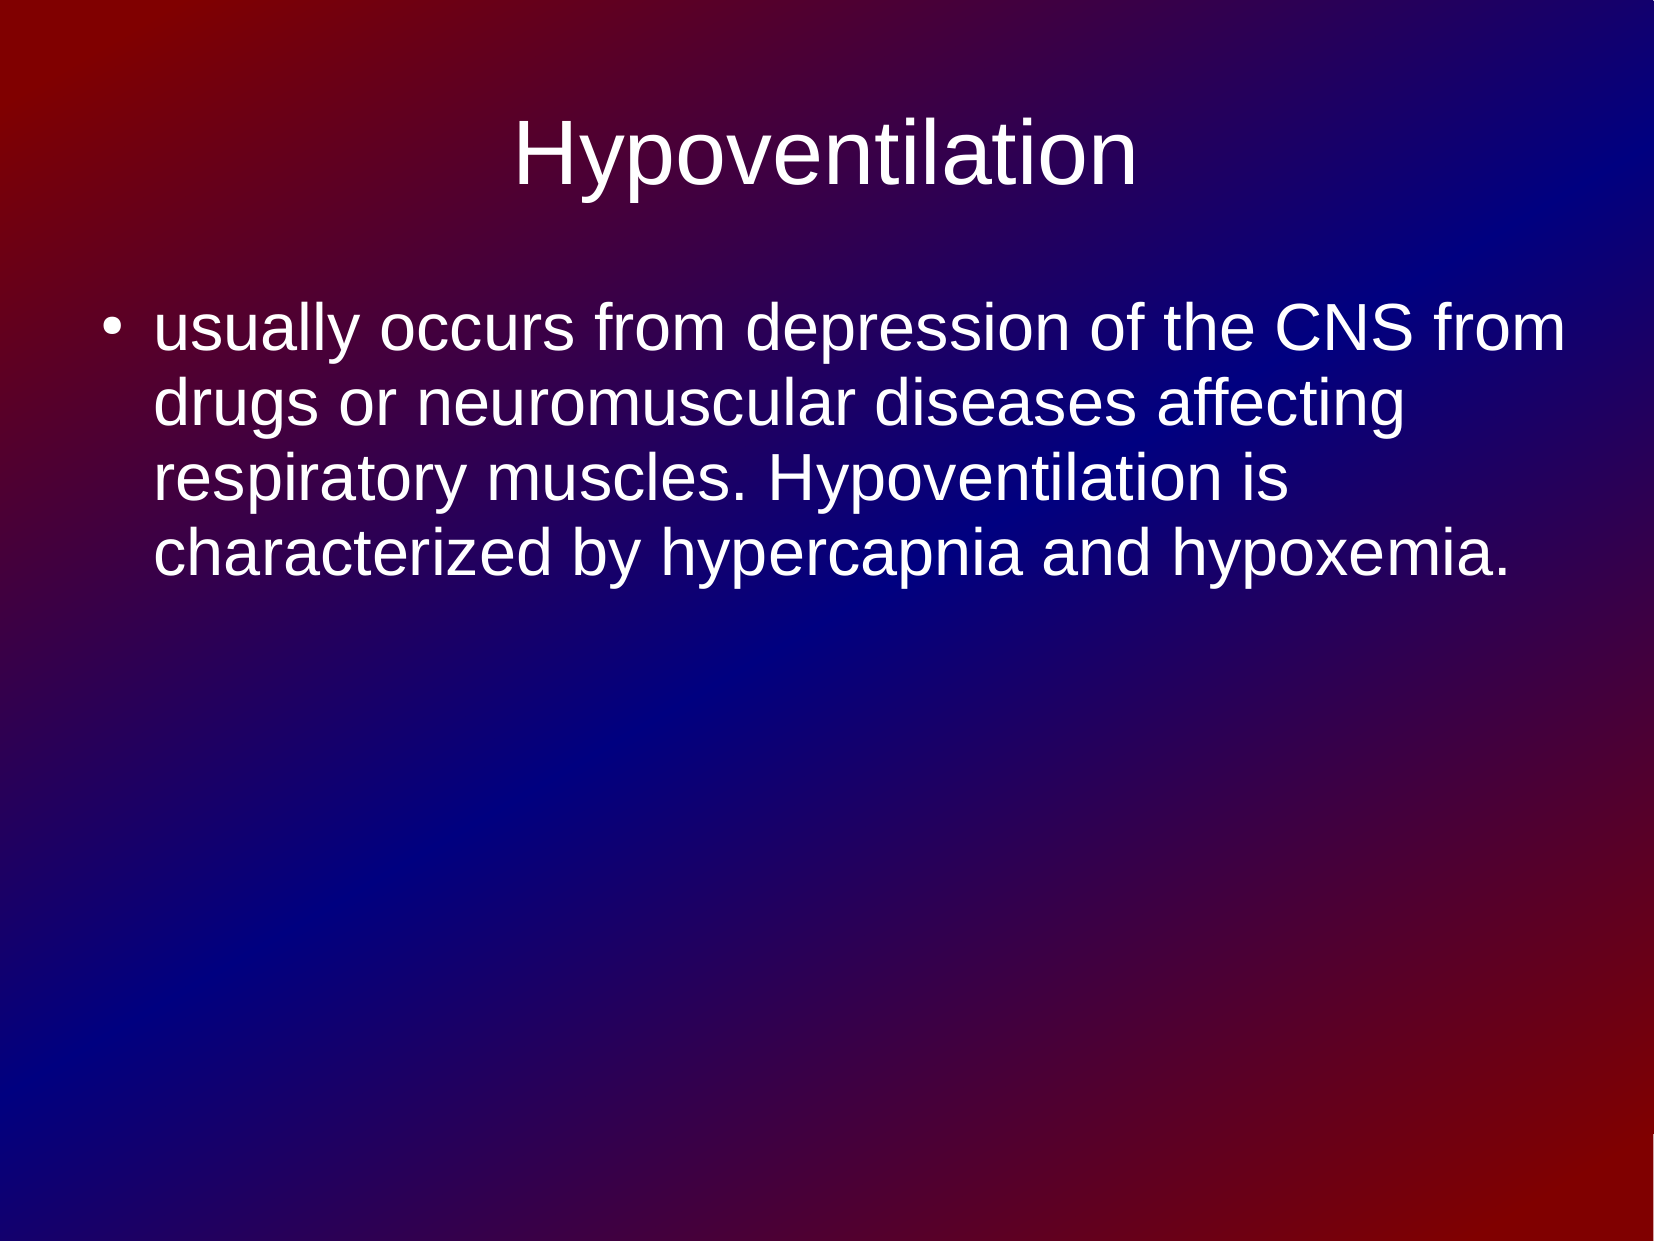

# Hypoventilation
usually occurs from depression of the CNS from drugs or neuromuscular diseases affecting respiratory muscles. Hypoventilation is characterized by hypercapnia and hypoxemia.